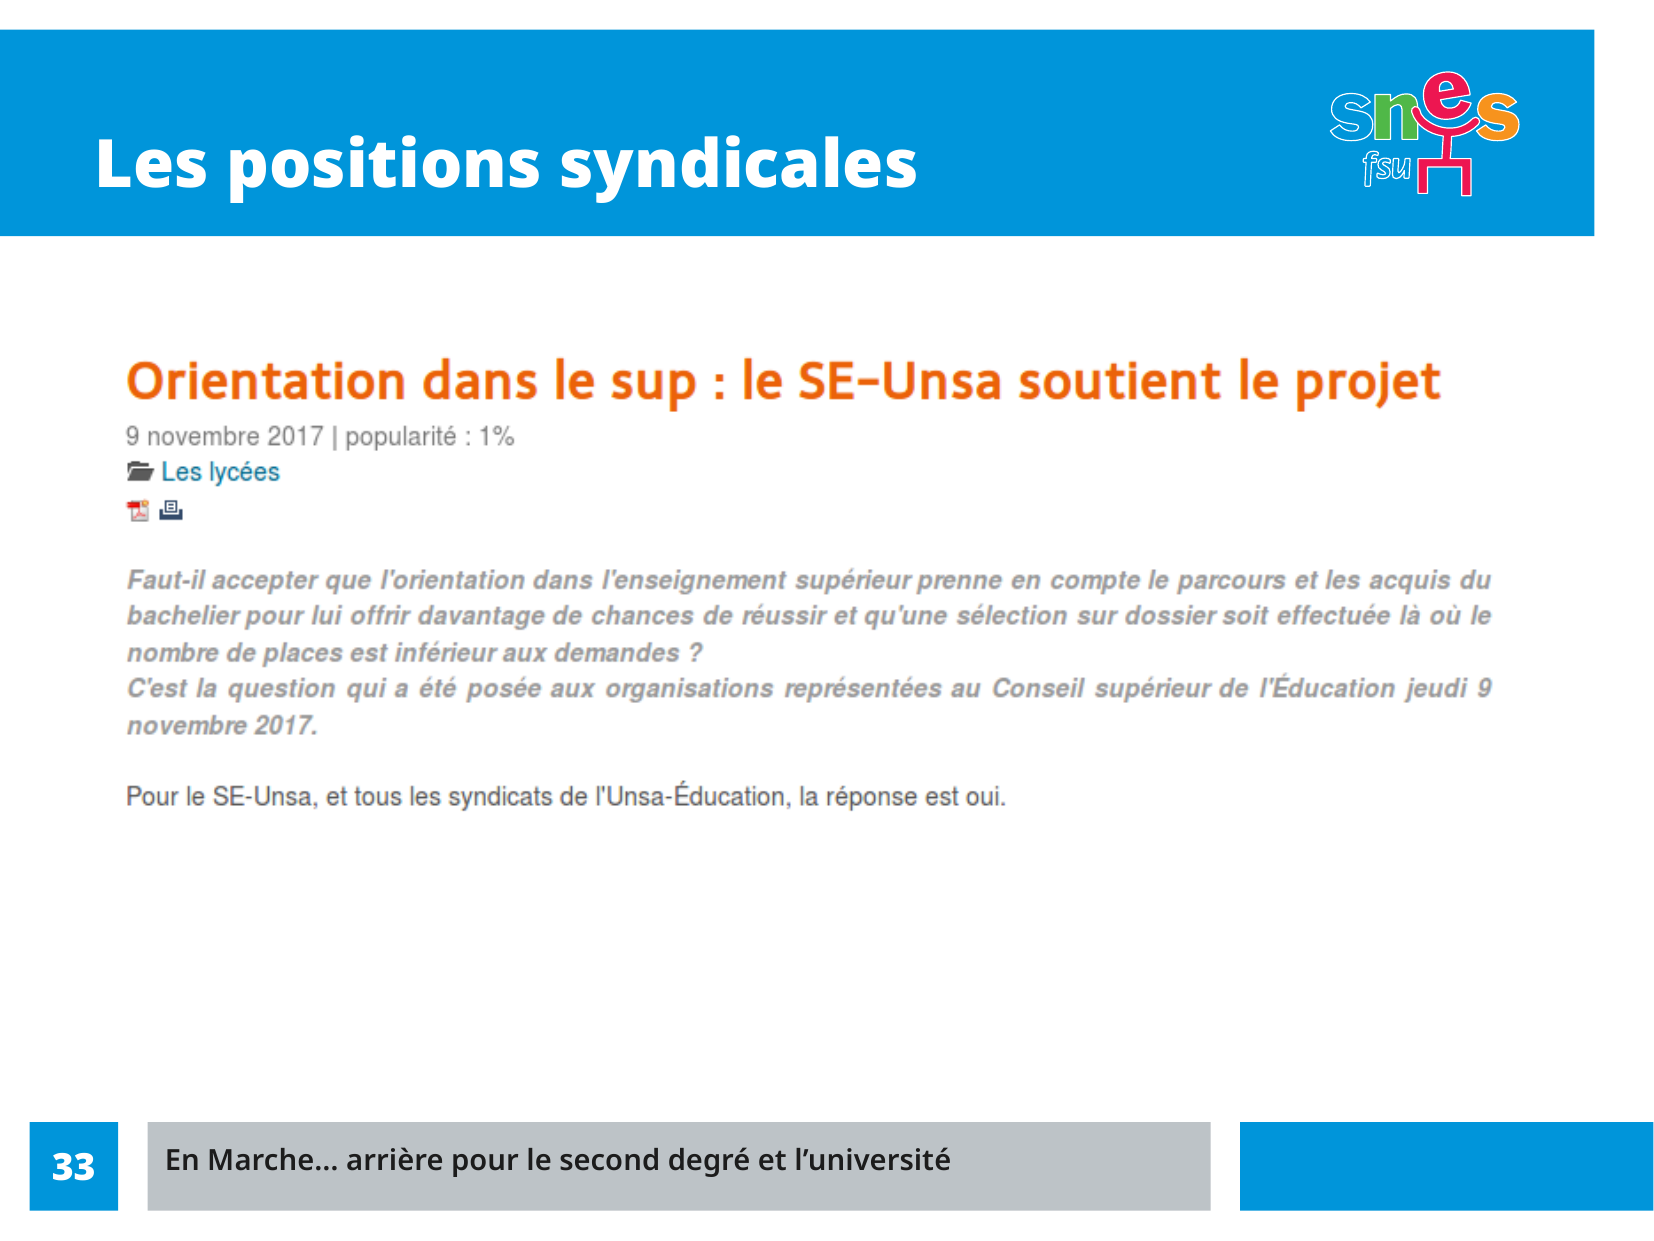

# Les positions syndicales
33
En Marche… arrière pour le second degré et l’université